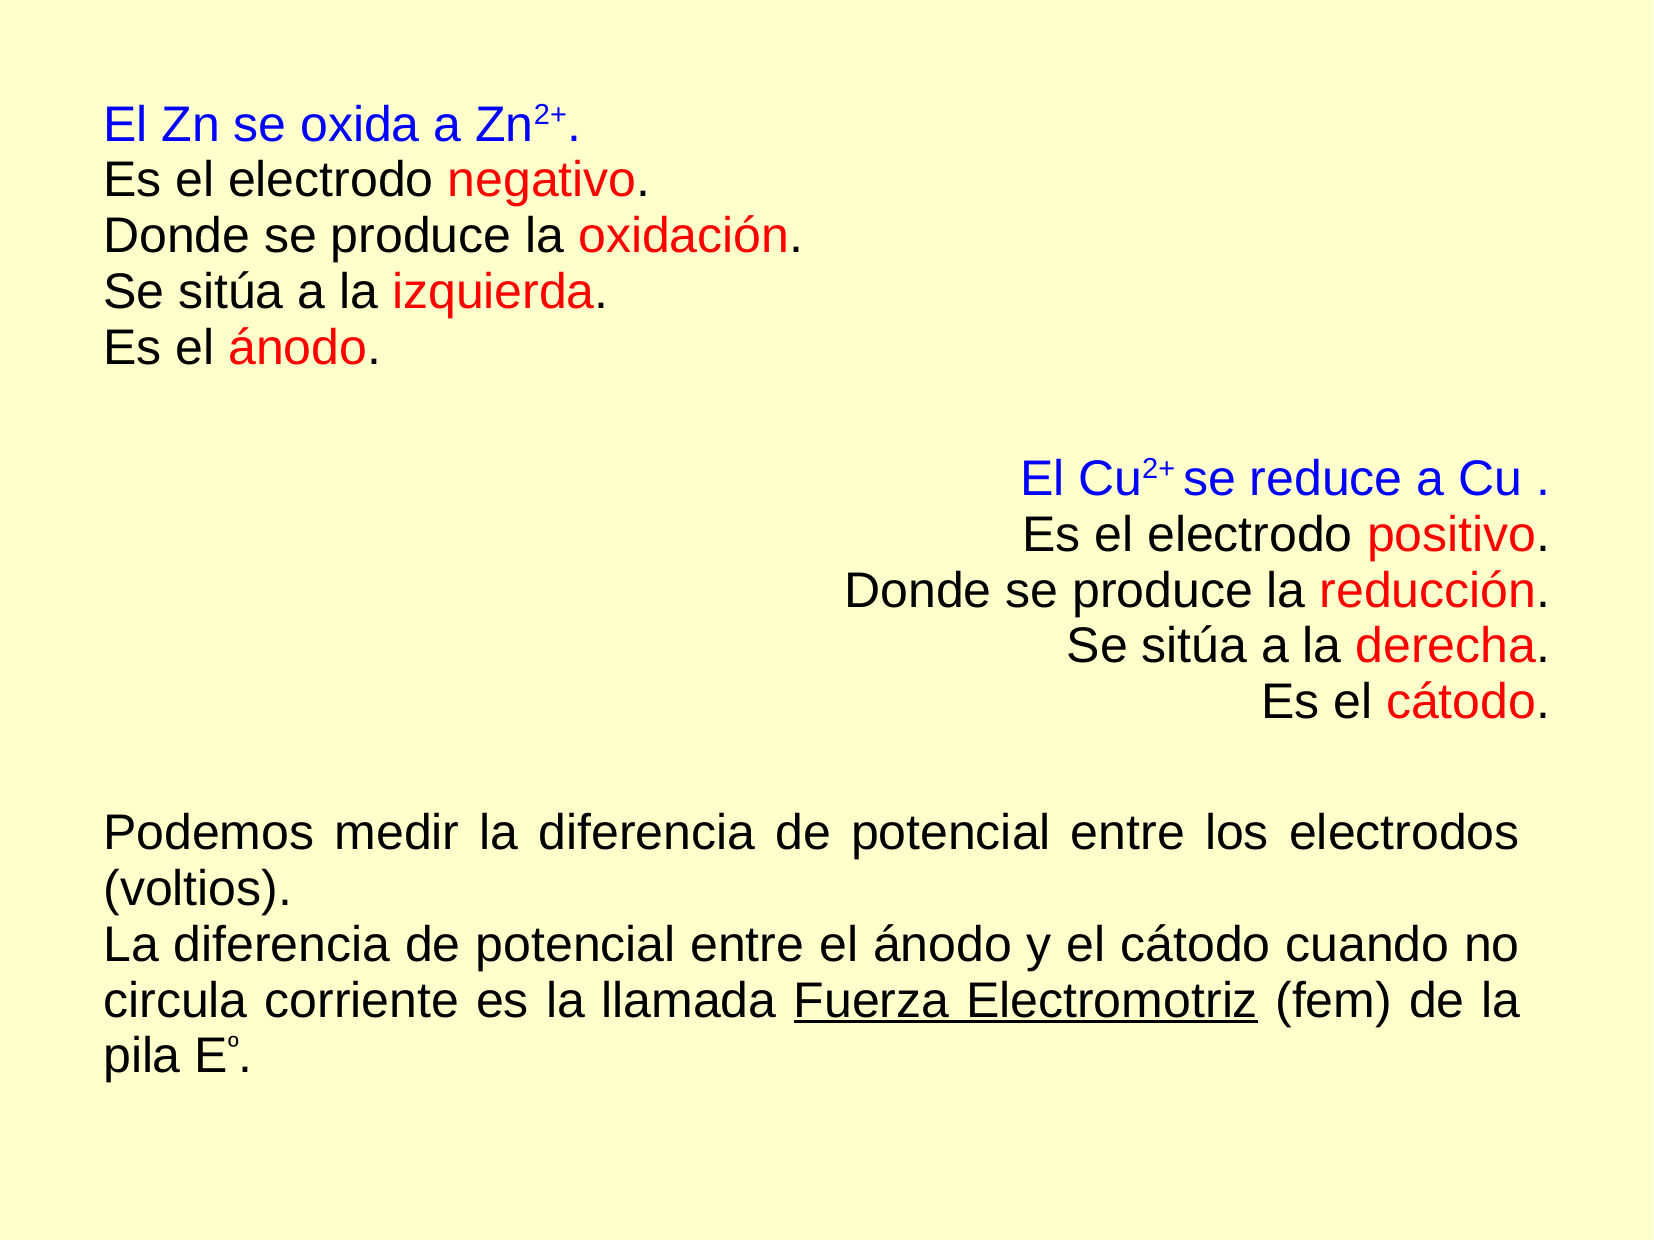

El Zn se oxida a Zn2+.
Es el electrodo negativo.
Donde se produce la oxidación.
Se sitúa a la izquierda.
Es el ánodo.
El Cu2+ se reduce a Cu .
Es el electrodo positivo.
Donde se produce la reducción.
Se sitúa a la derecha.
Es el cátodo.
Podemos medir la diferencia de potencial entre los electrodos (voltios).
La diferencia de potencial entre el ánodo y el cátodo cuando no circula corriente es la llamada Fuerza Electromotriz (fem) de la pila Eº.